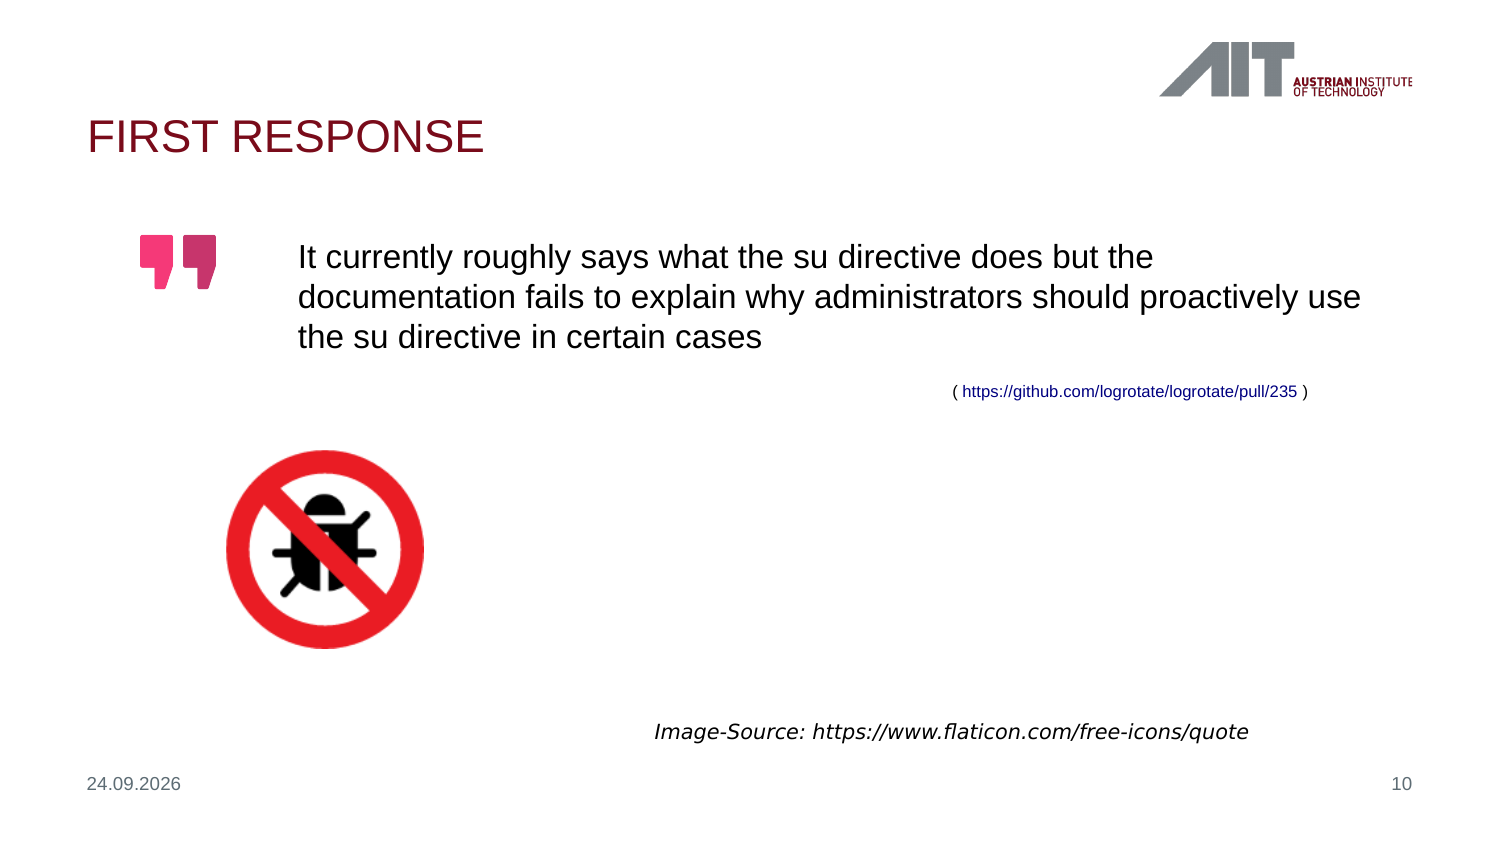

First Response
# It currently roughly says what the su directive does but the documentation fails to explain why administrators should proactively use the su directive in certain cases
( https://github.com/logrotate/logrotate/pull/235 )
 Image-Source: https://www.flaticon.com/free-icons/quote